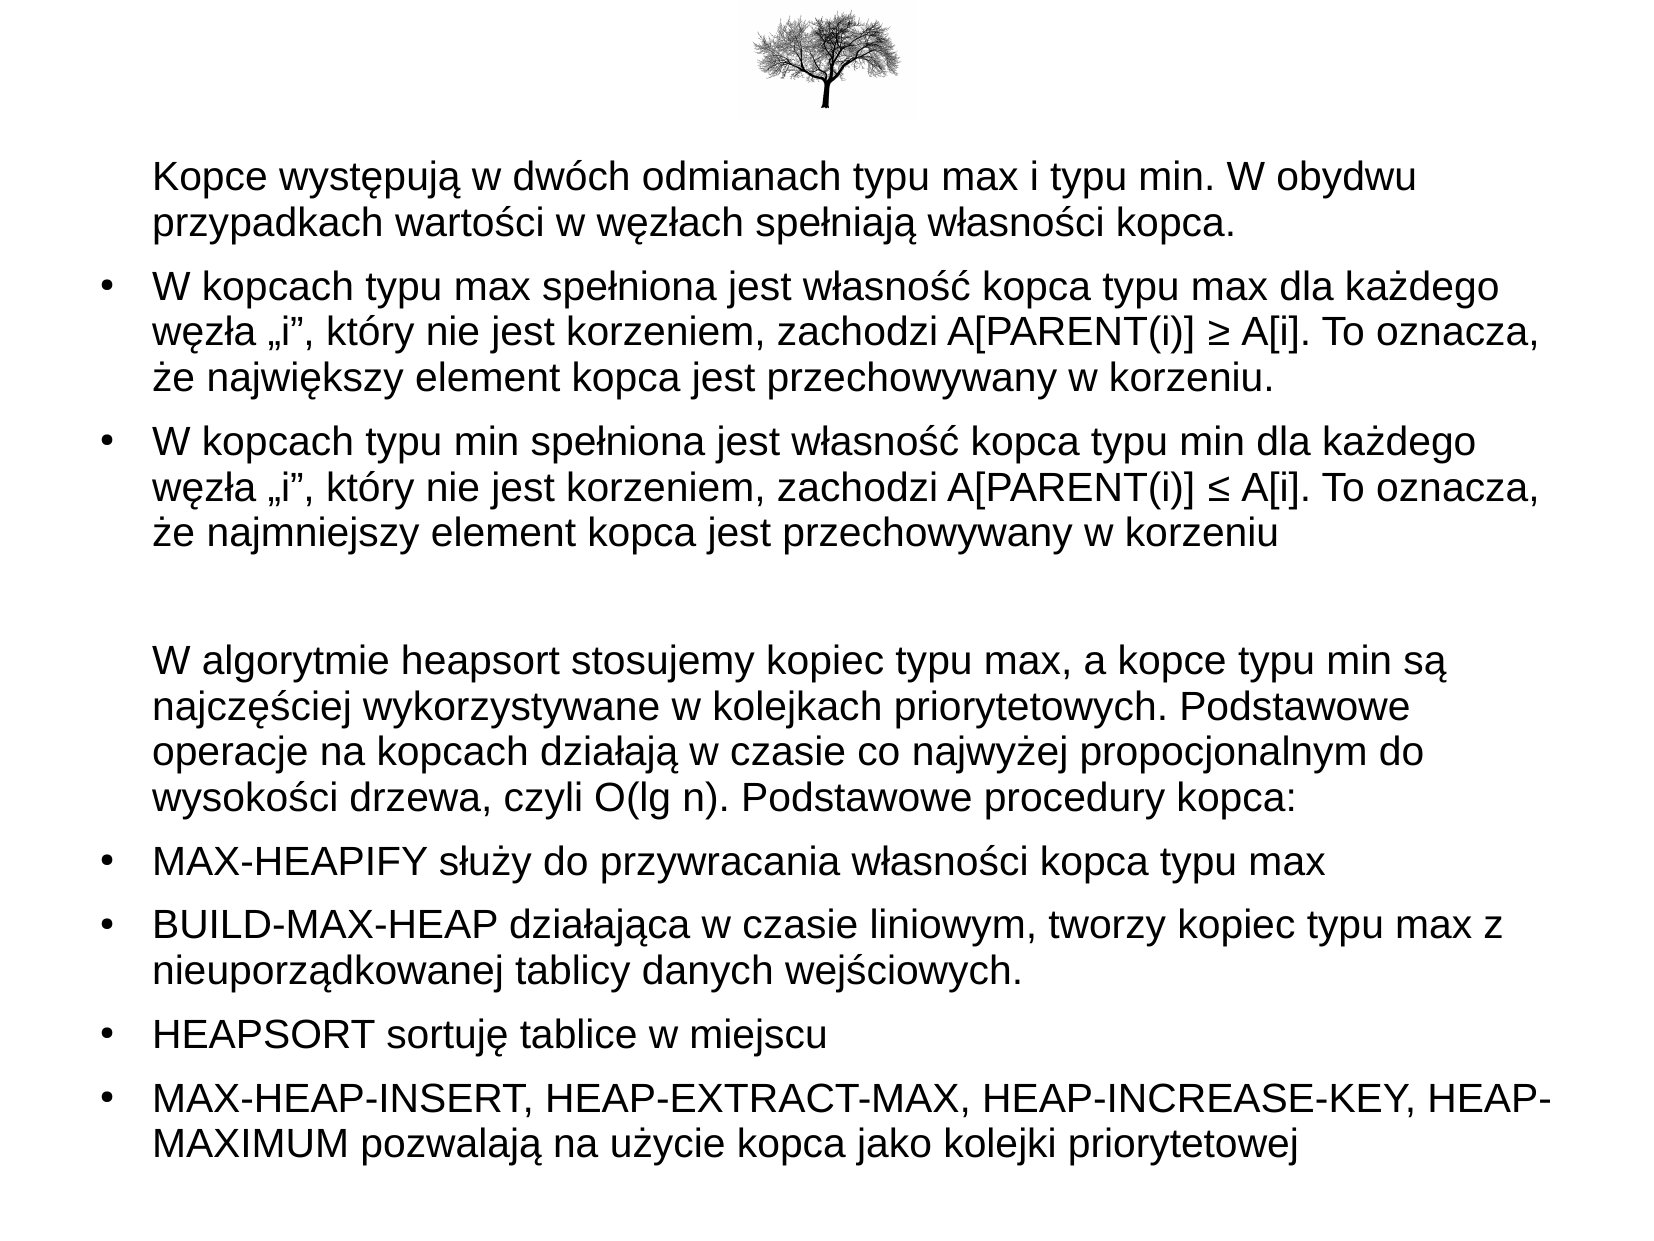

# Kopce występują w dwóch odmianach typu max i typu min. W obydwu przypadkach wartości w węzłach spełniają własności kopca.
W kopcach typu max spełniona jest własność kopca typu max dla każdego węzła „i”, który nie jest korzeniem, zachodzi A[PARENT(i)] ≥ A[i]. To oznacza, że największy element kopca jest przechowywany w korzeniu.
W kopcach typu min spełniona jest własność kopca typu min dla każdego węzła „i”, który nie jest korzeniem, zachodzi A[PARENT(i)] ≤ A[i]. To oznacza, że najmniejszy element kopca jest przechowywany w korzeniu
W algorytmie heapsort stosujemy kopiec typu max, a kopce typu min są najczęściej wykorzystywane w kolejkach priorytetowych. Podstawowe operacje na kopcach działają w czasie co najwyżej propocjonalnym do wysokości drzewa, czyli O(lg n). Podstawowe procedury kopca:
MAX-HEAPIFY służy do przywracania własności kopca typu max
BUILD-MAX-HEAP działająca w czasie liniowym, tworzy kopiec typu max z nieuporządkowanej tablicy danych wejściowych.
HEAPSORT sortuję tablice w miejscu
MAX-HEAP-INSERT, HEAP-EXTRACT-MAX, HEAP-INCREASE-KEY, HEAP-MAXIMUM pozwalają na użycie kopca jako kolejki priorytetowej